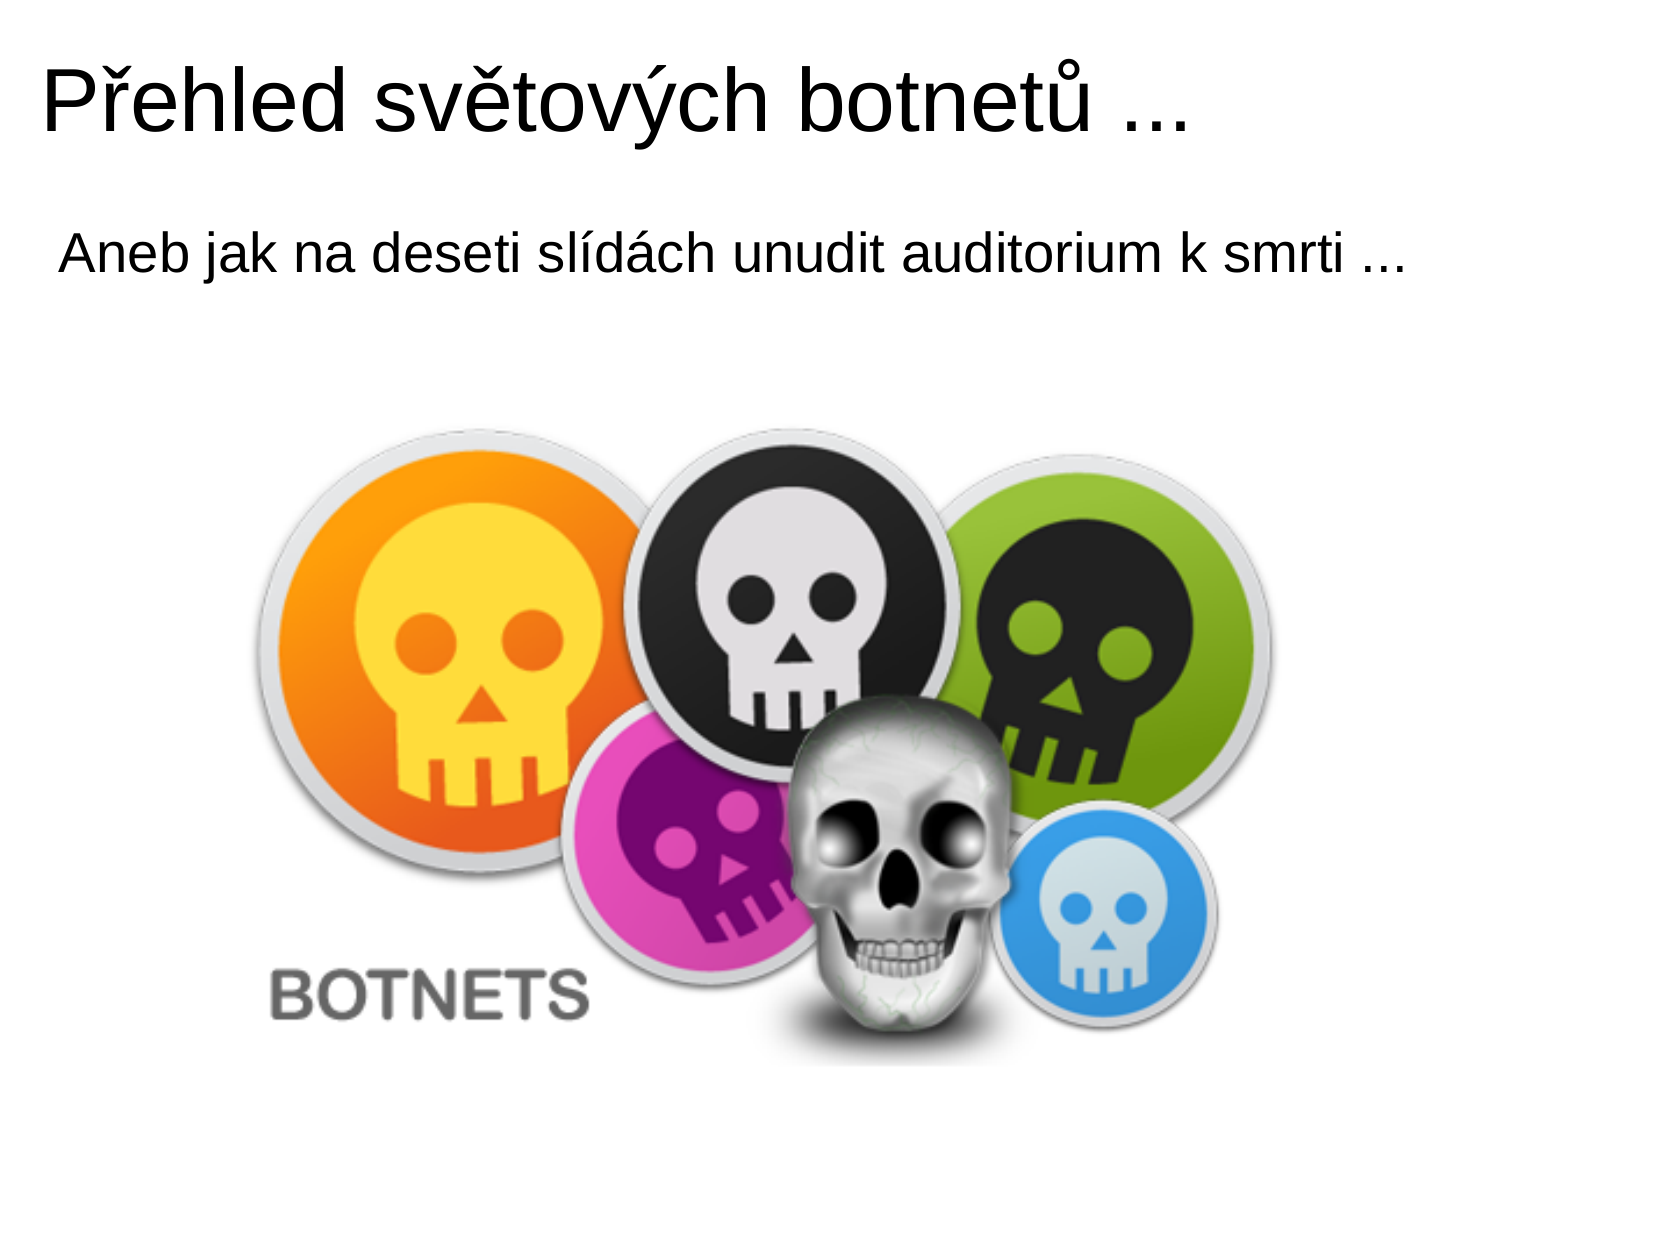

# Přehled světových botnetů ...
Aneb jak na deseti slídách unudit auditorium k smrti ...